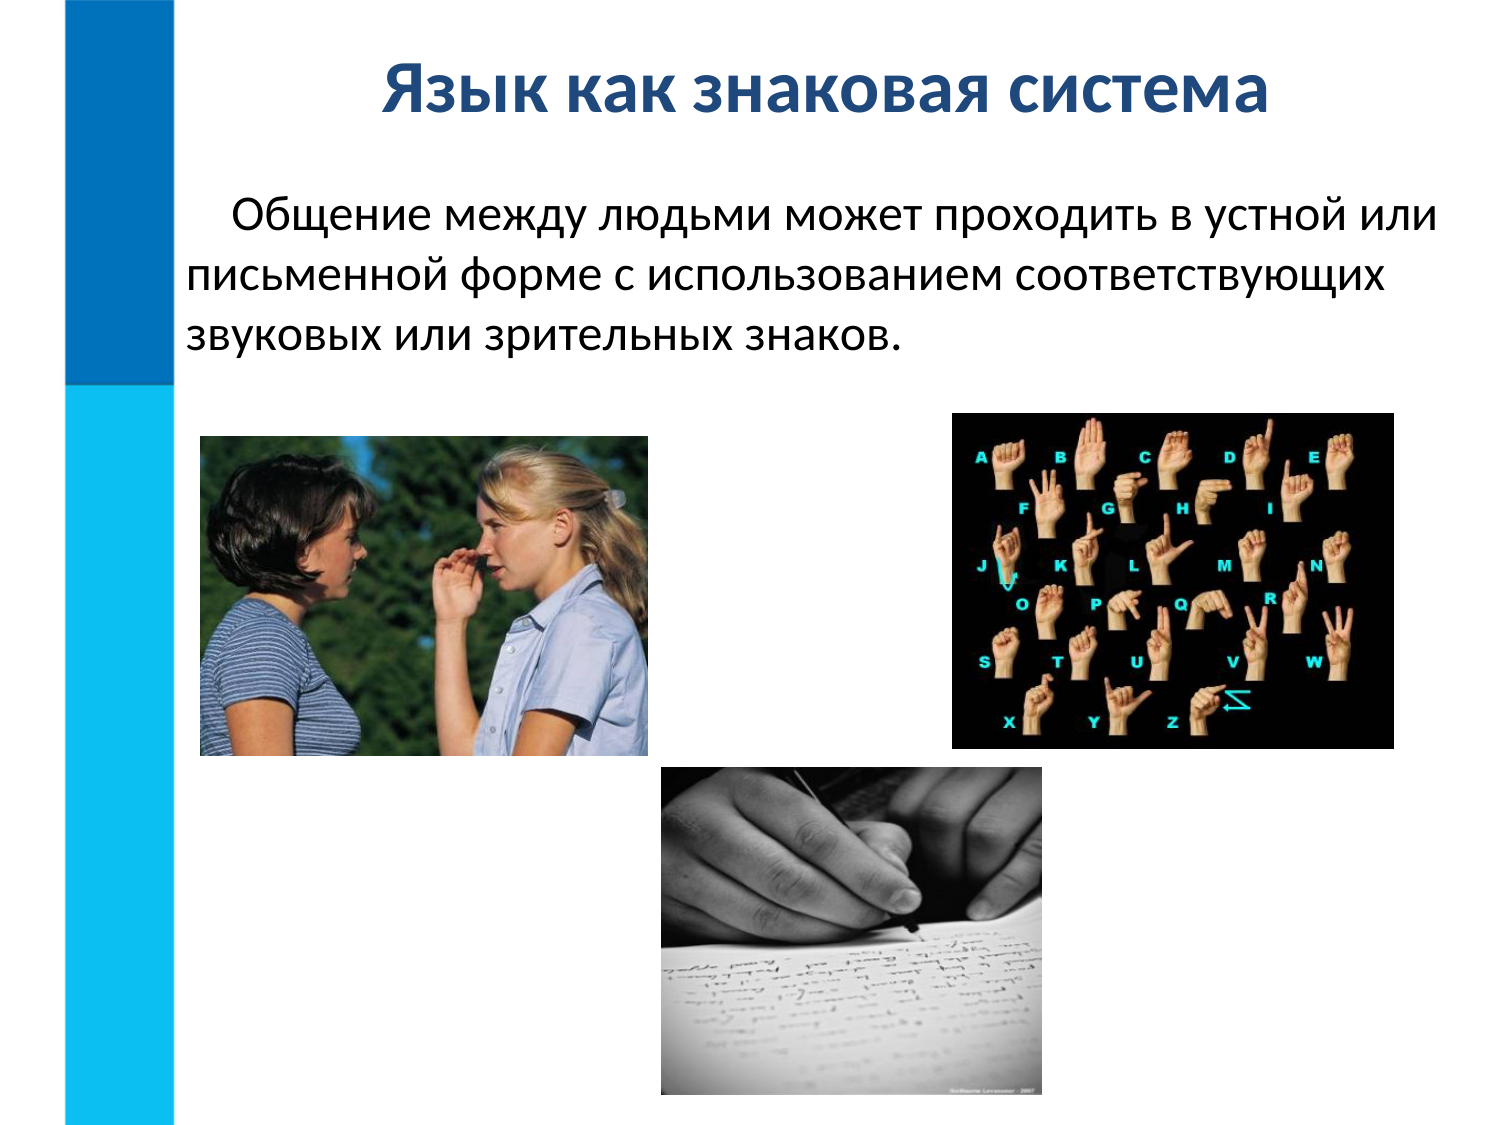

Язык как знаковая система
 Общение между людьми может проходить в устной или письменной форме с использованием соответствующих звуковых или зрительных знаков.